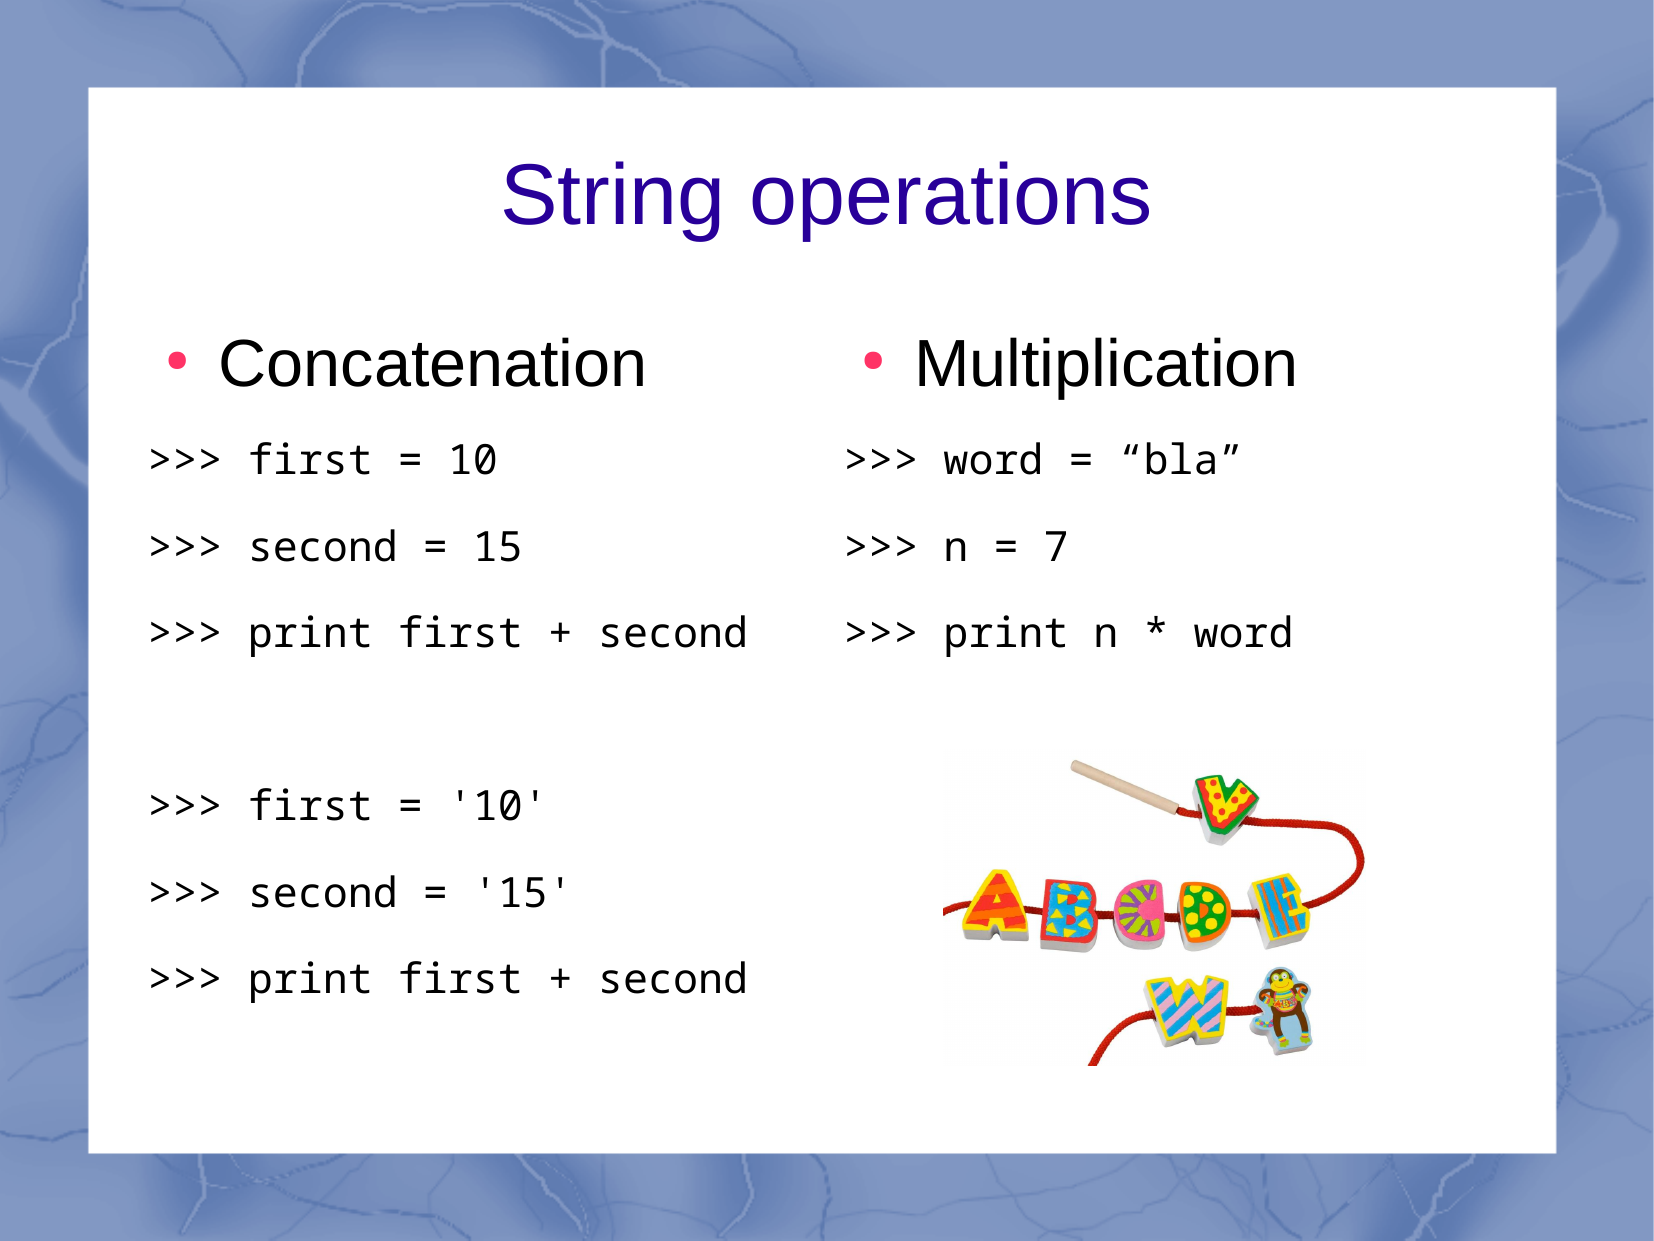

# String operations
Concatenation
>>> first = 10
>>> second = 15
>>> print first + second
>>> first = '10'
>>> second = '15'
>>> print first + second
Multiplication
>>> word = “bla”
>>> n = 7
>>> print n * word